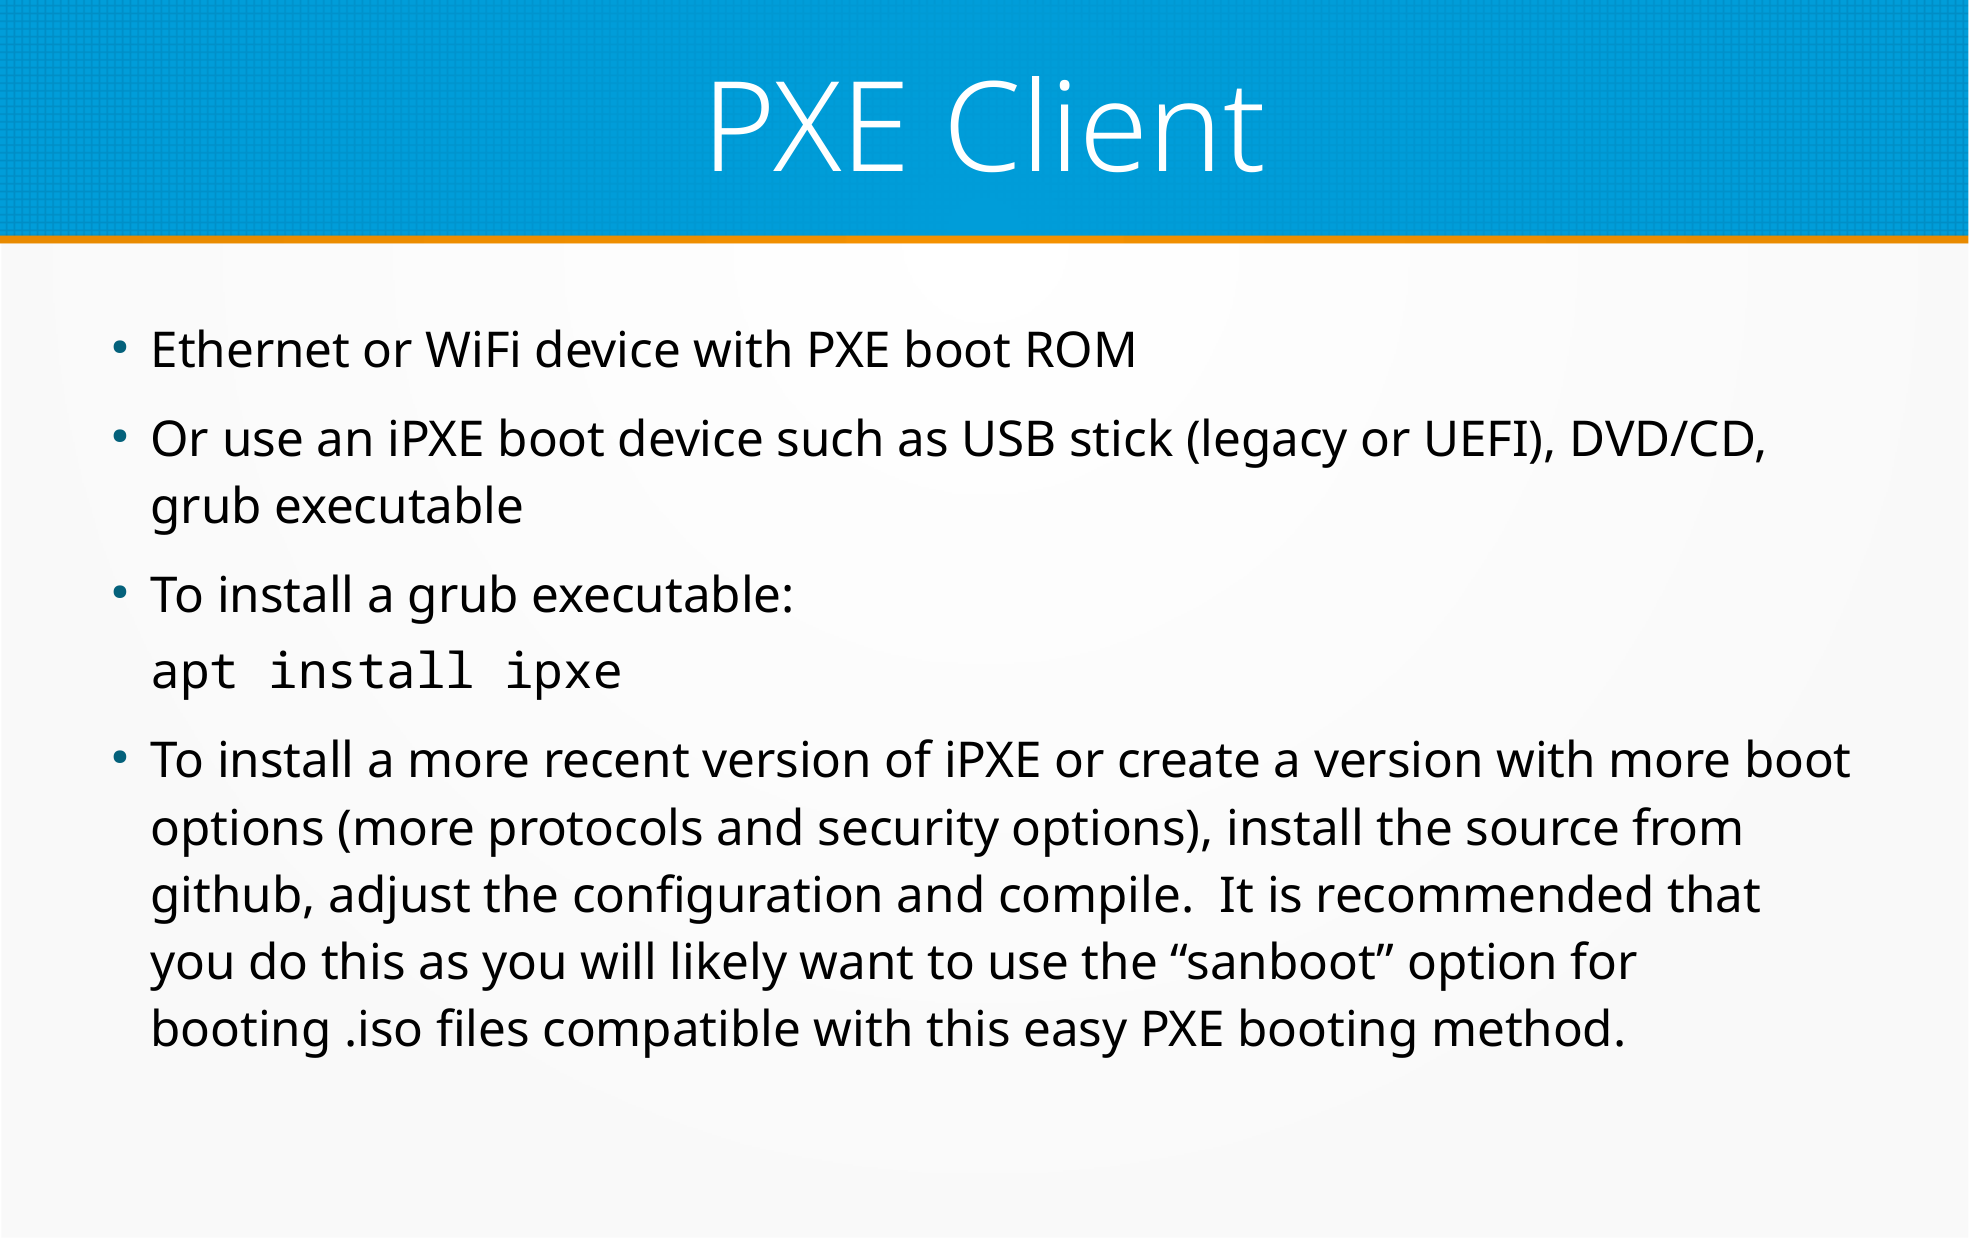

# PXE Client
Ethernet or WiFi device with PXE boot ROM
Or use an iPXE boot device such as USB stick (legacy or UEFI), DVD/CD, grub executable
To install a grub executable:
apt install ipxe
To install a more recent version of iPXE or create a version with more boot options (more protocols and security options), install the source from github, adjust the configuration and compile. It is recommended that you do this as you will likely want to use the “sanboot” option for booting .iso files compatible with this easy PXE booting method.